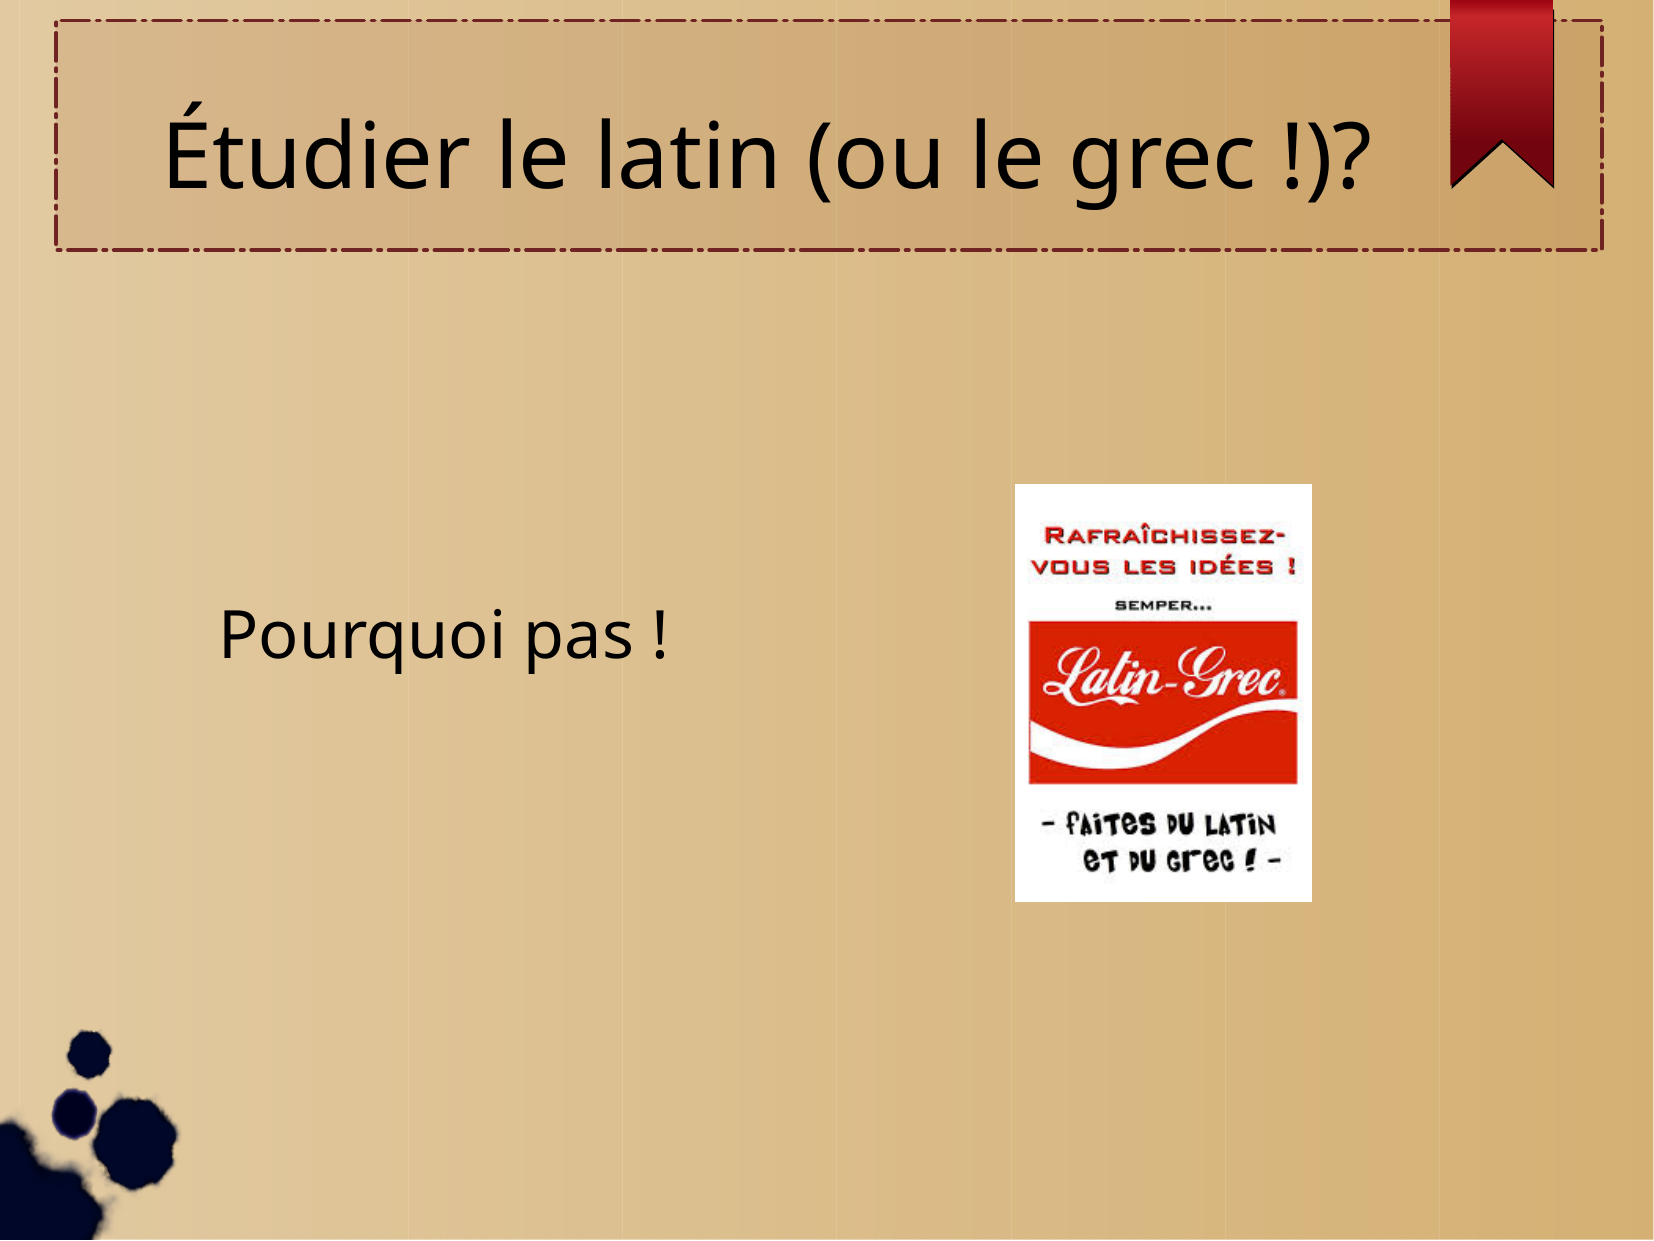

# Étudier le latin (ou le grec !)?
Pourquoi pas !